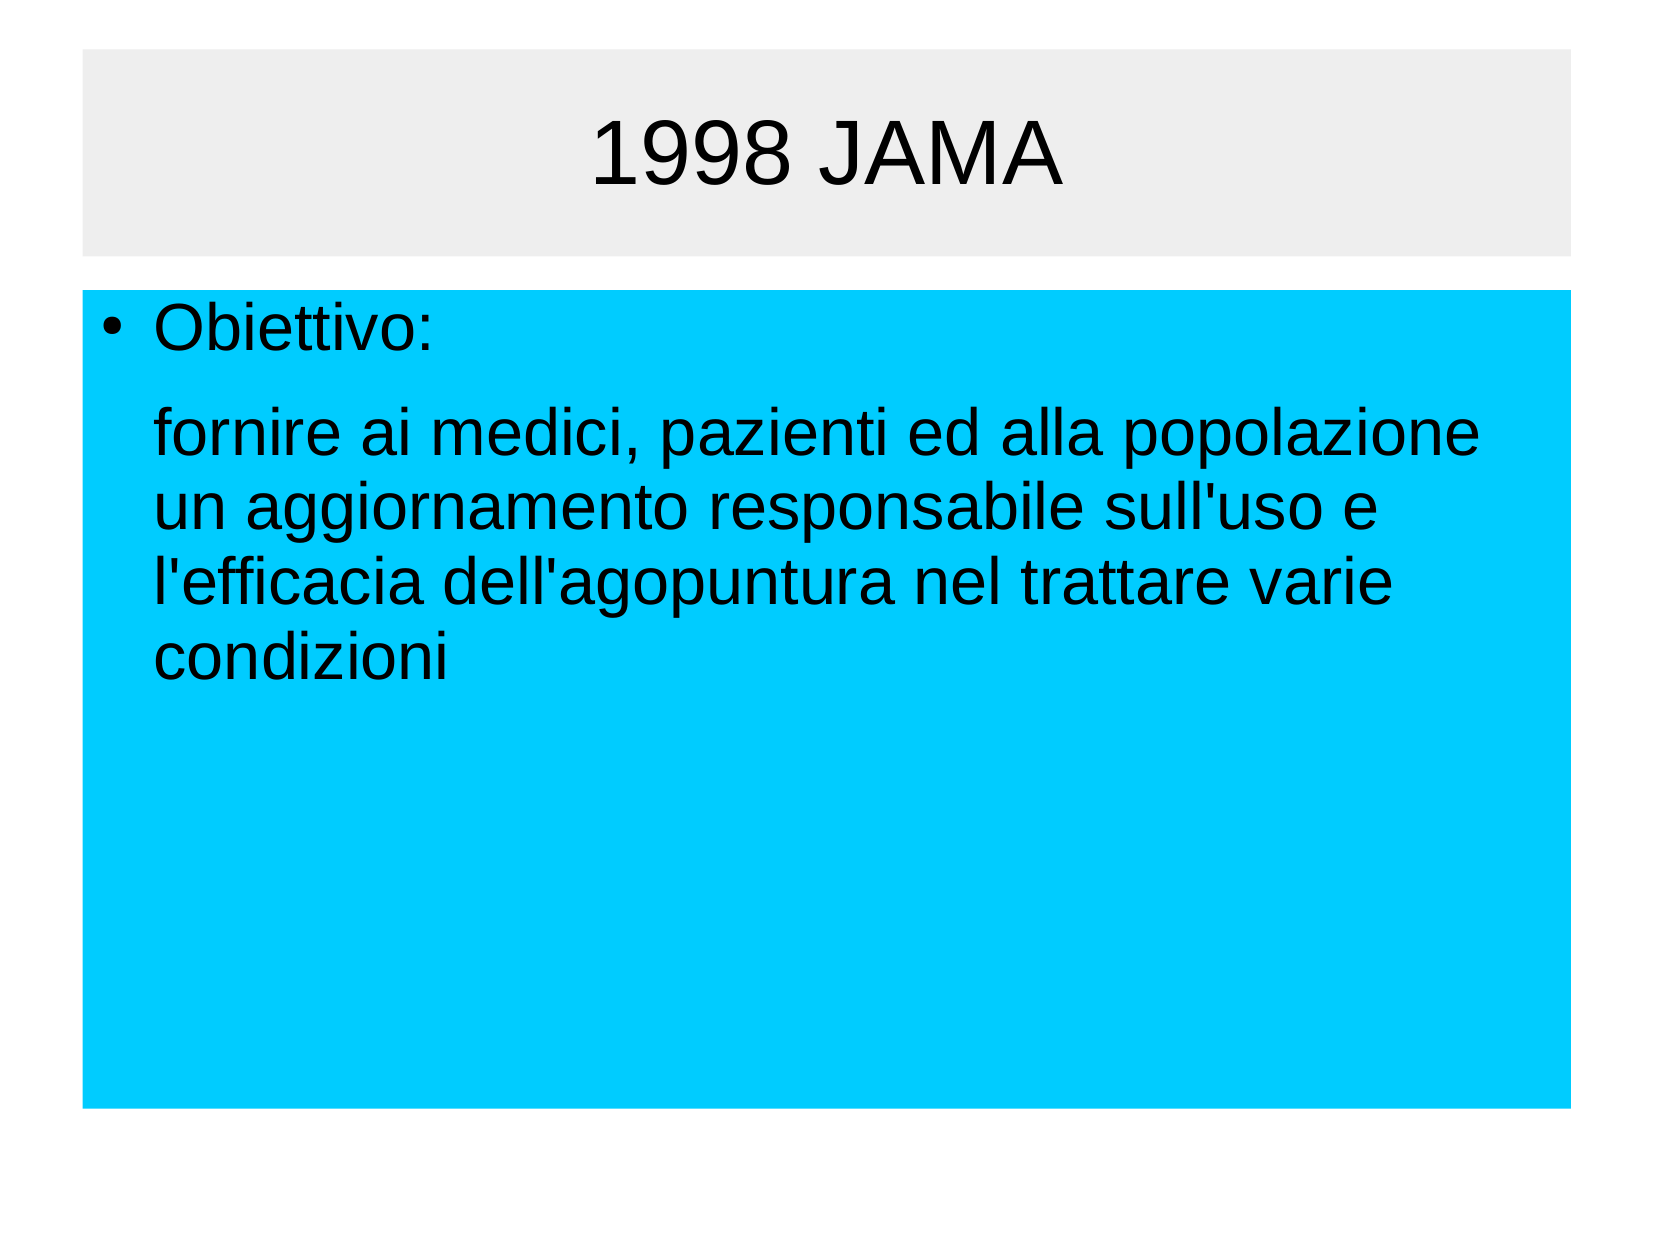

# 1998 JAMA
Obiettivo:
fornire ai medici, pazienti ed alla popolazione un aggiornamento responsabile sull'uso e l'efficacia dell'agopuntura nel trattare varie condizioni